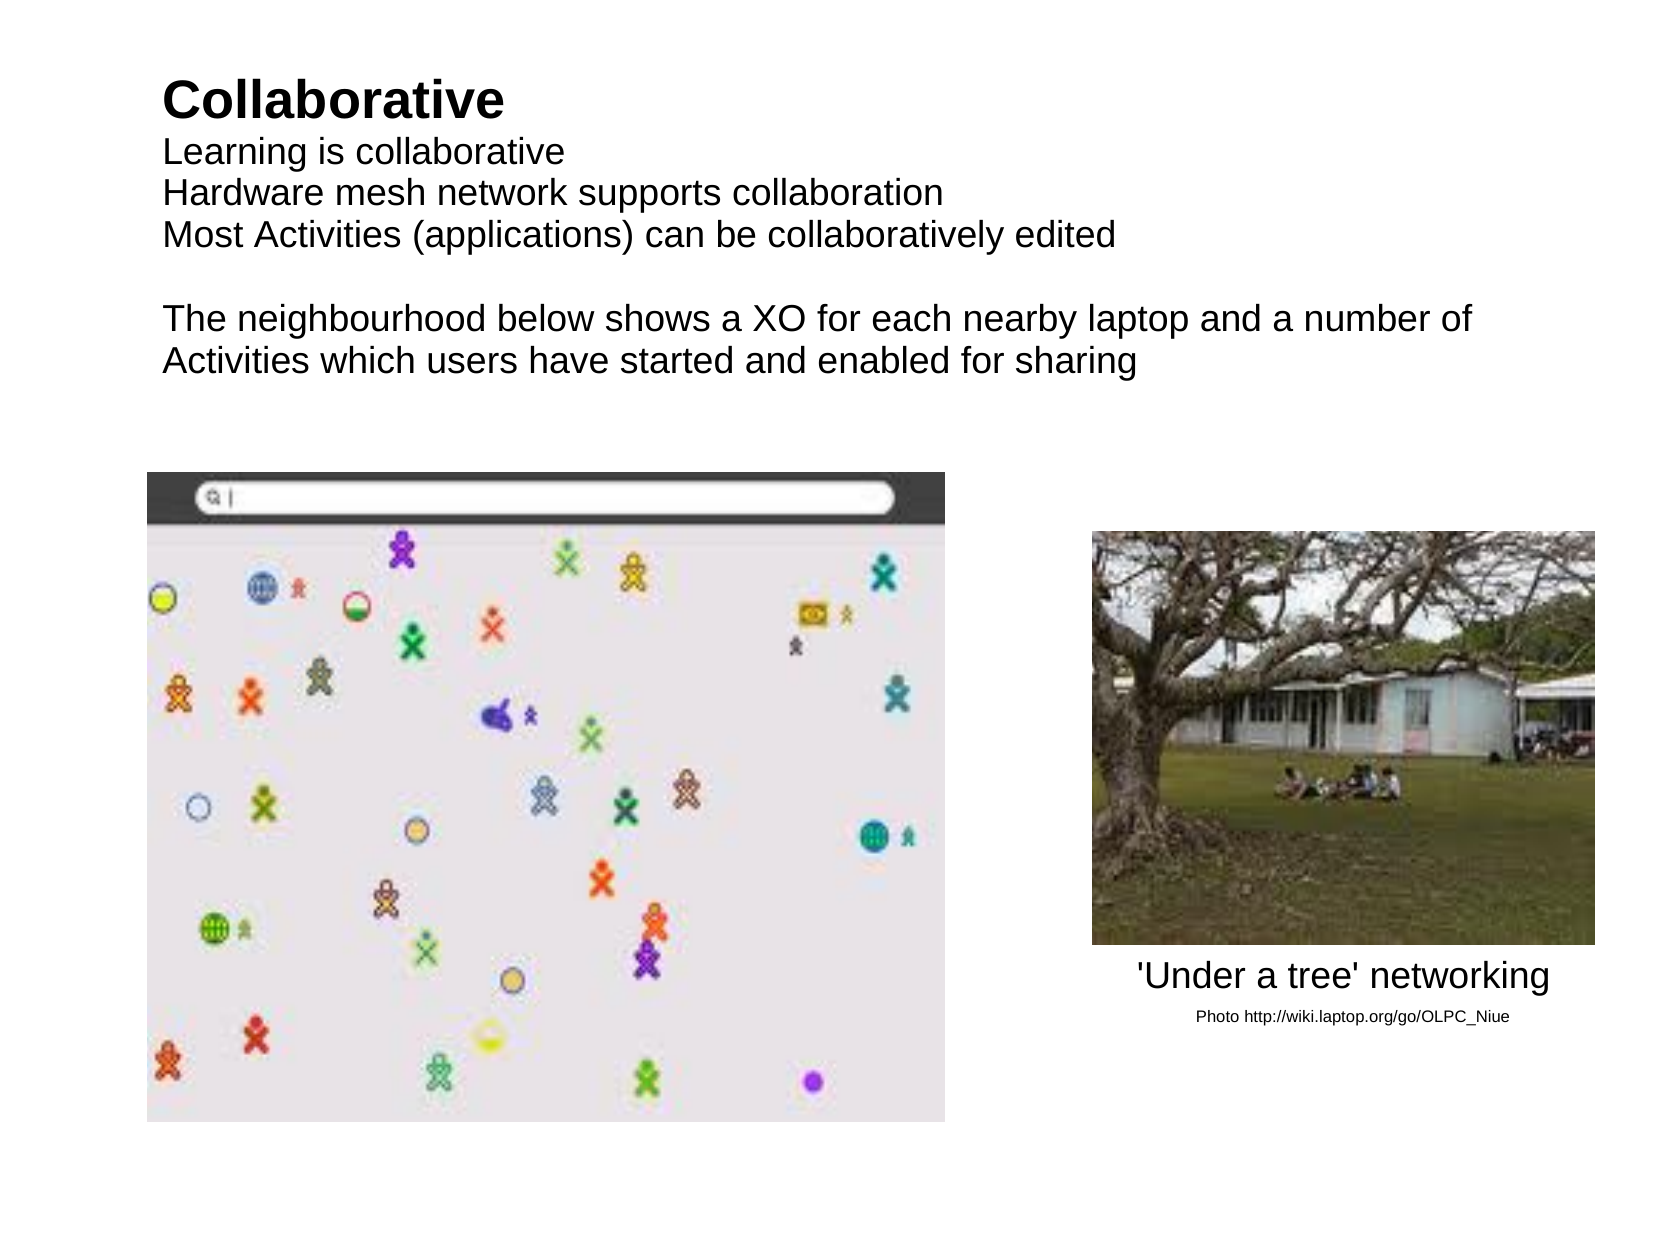

Collaborative
Learning is collaborative
Hardware mesh network supports collaboration
Most Activities (applications) can be collaboratively edited
The neighbourhood below shows a XO for each nearby laptop and a number of Activities which users have started and enabled for sharing
'Under a tree' networking
Photo http://wiki.laptop.org/go/OLPC_Niue